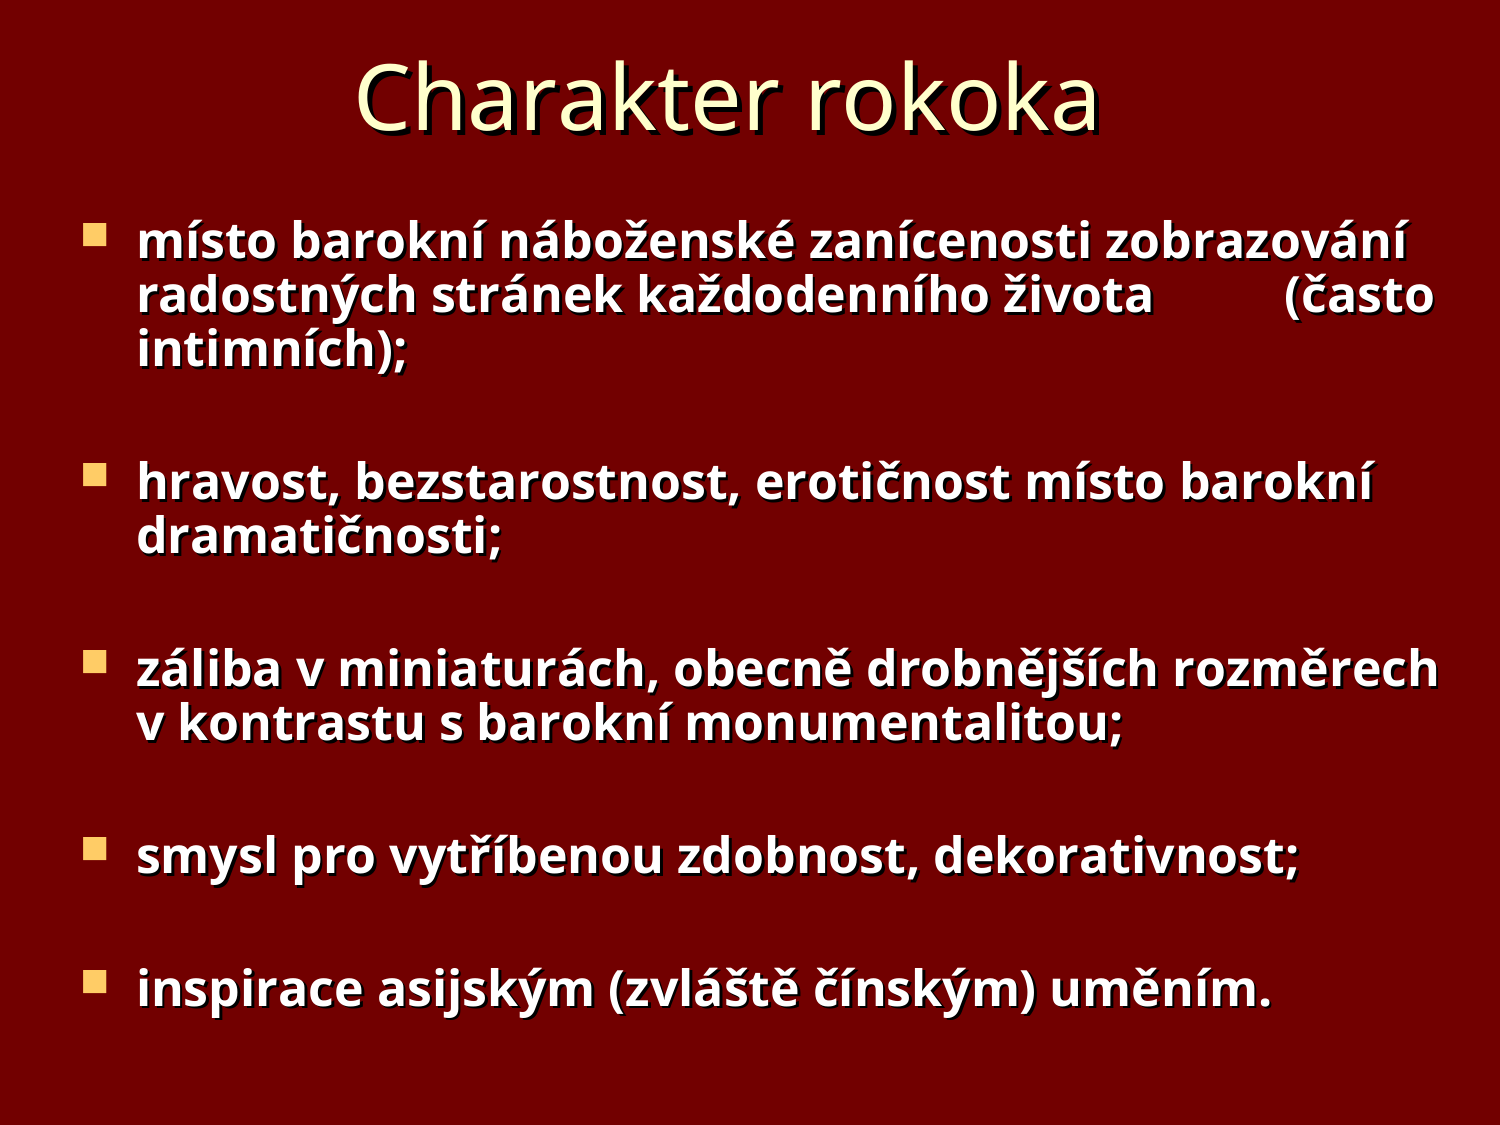

# Charakter rokoka
místo barokní náboženské zanícenosti zobrazování radostných stránek každodenního života (často intimních);
hravost, bezstarostnost, erotičnost místo barokní dramatičnosti;
záliba v miniaturách, obecně drobnějších rozměrech v kontrastu s barokní monumentalitou;
smysl pro vytříbenou zdobnost, dekorativnost;
inspirace asijským (zvláště čínským) uměním.